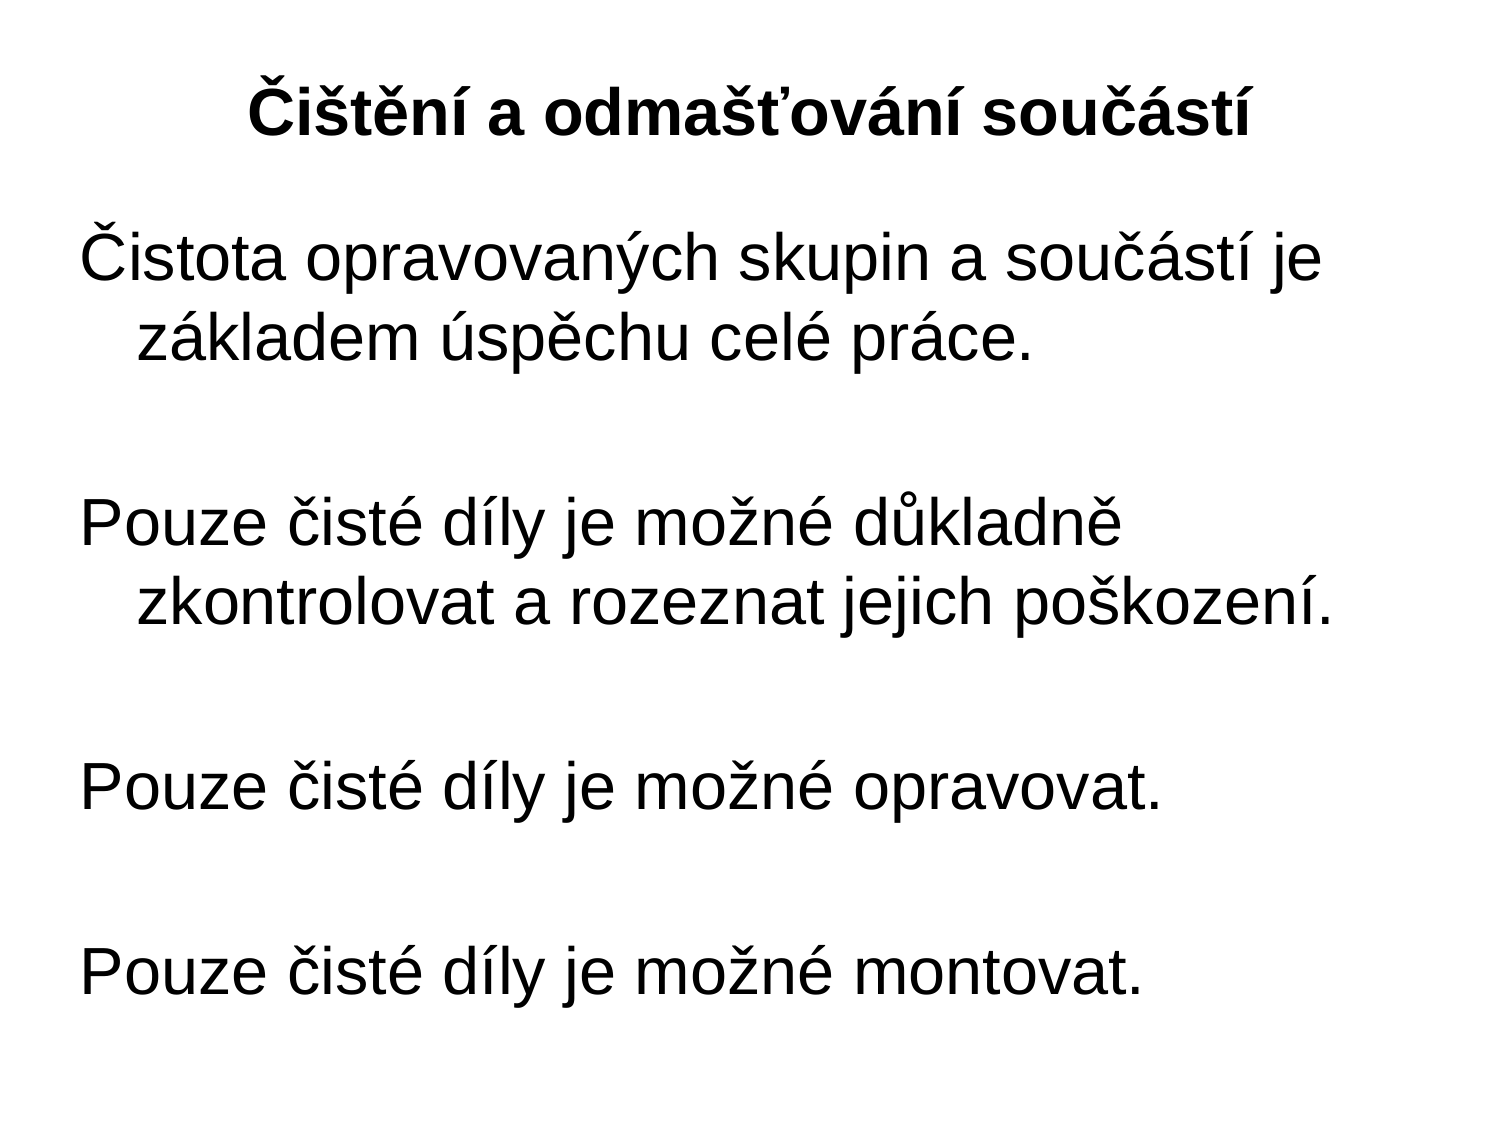

# Čištění a odmašťování součástí
Čistota opravovaných skupin a součástí je základem úspěchu celé práce.
Pouze čisté díly je možné důkladně zkontrolovat a rozeznat jejich poškození.
Pouze čisté díly je možné opravovat.
Pouze čisté díly je možné montovat.